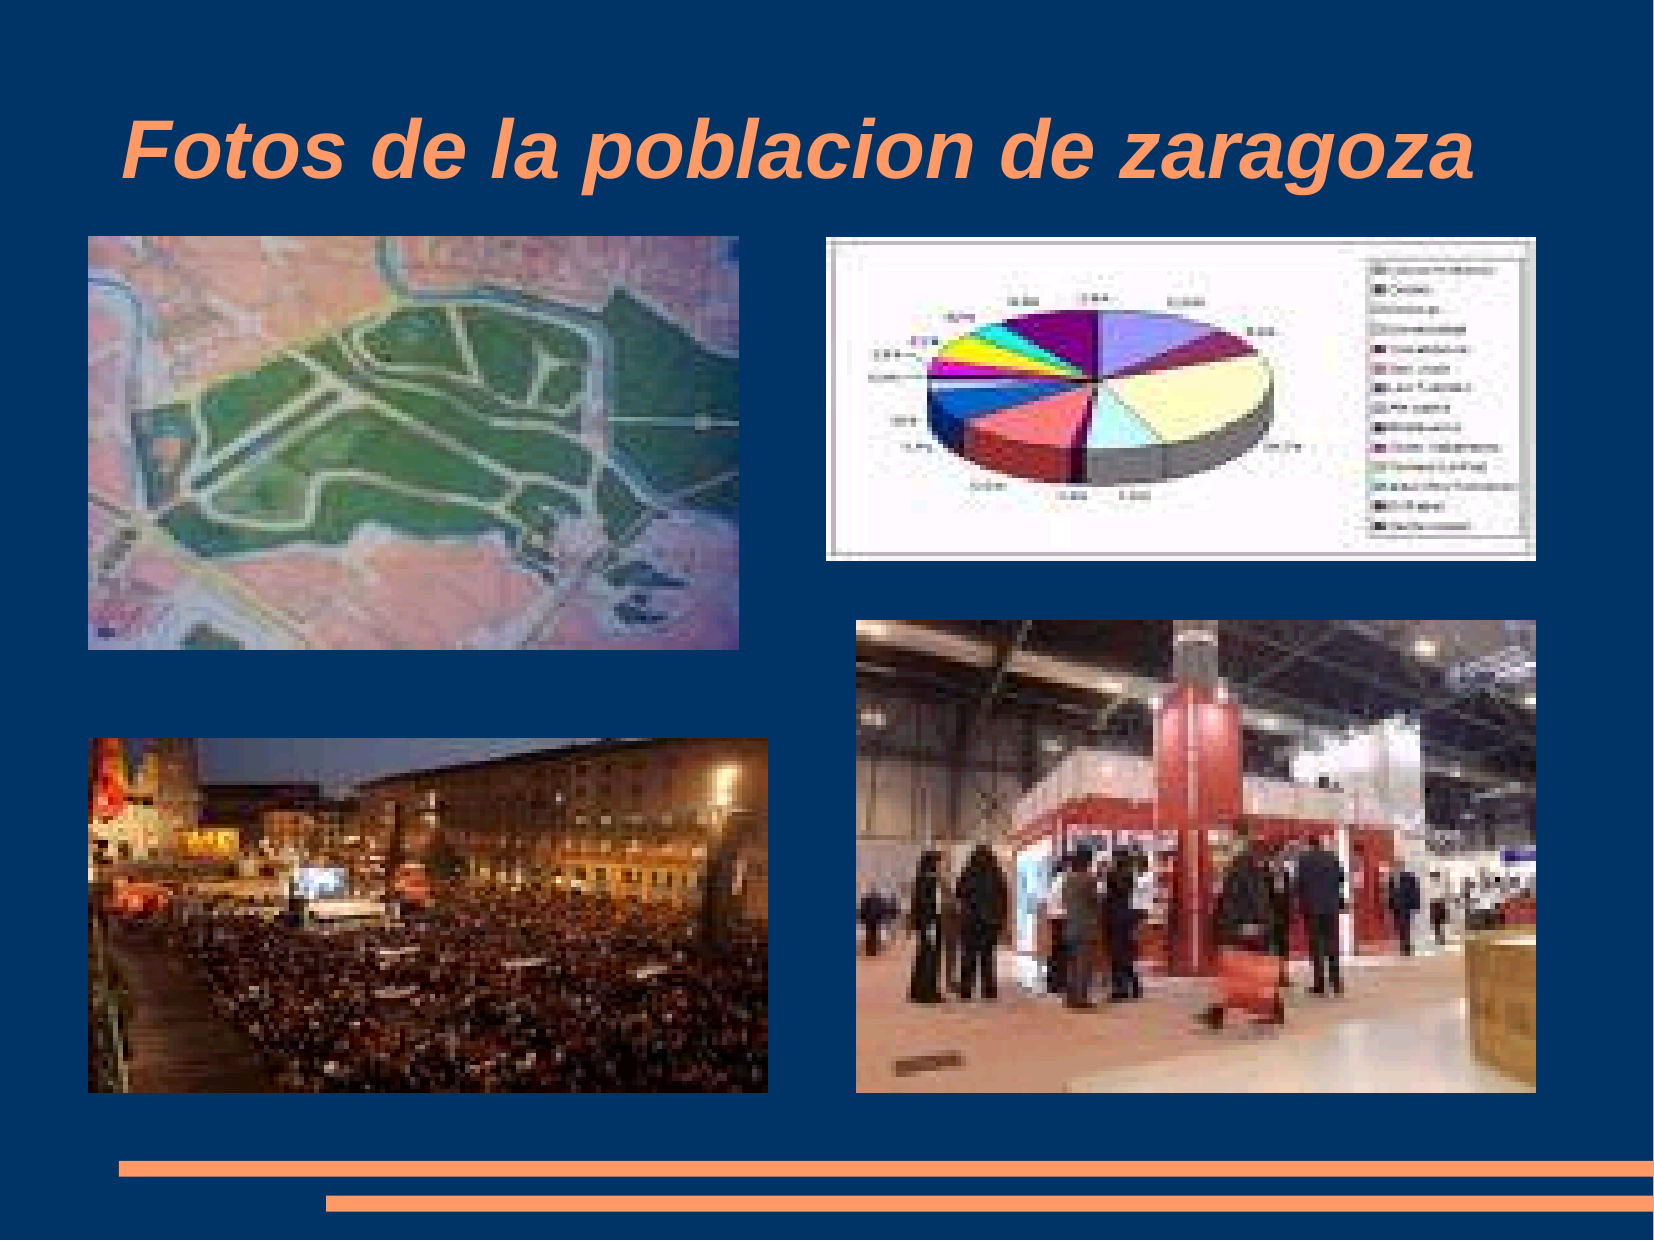

# Fotos de la poblacion de zaragoza